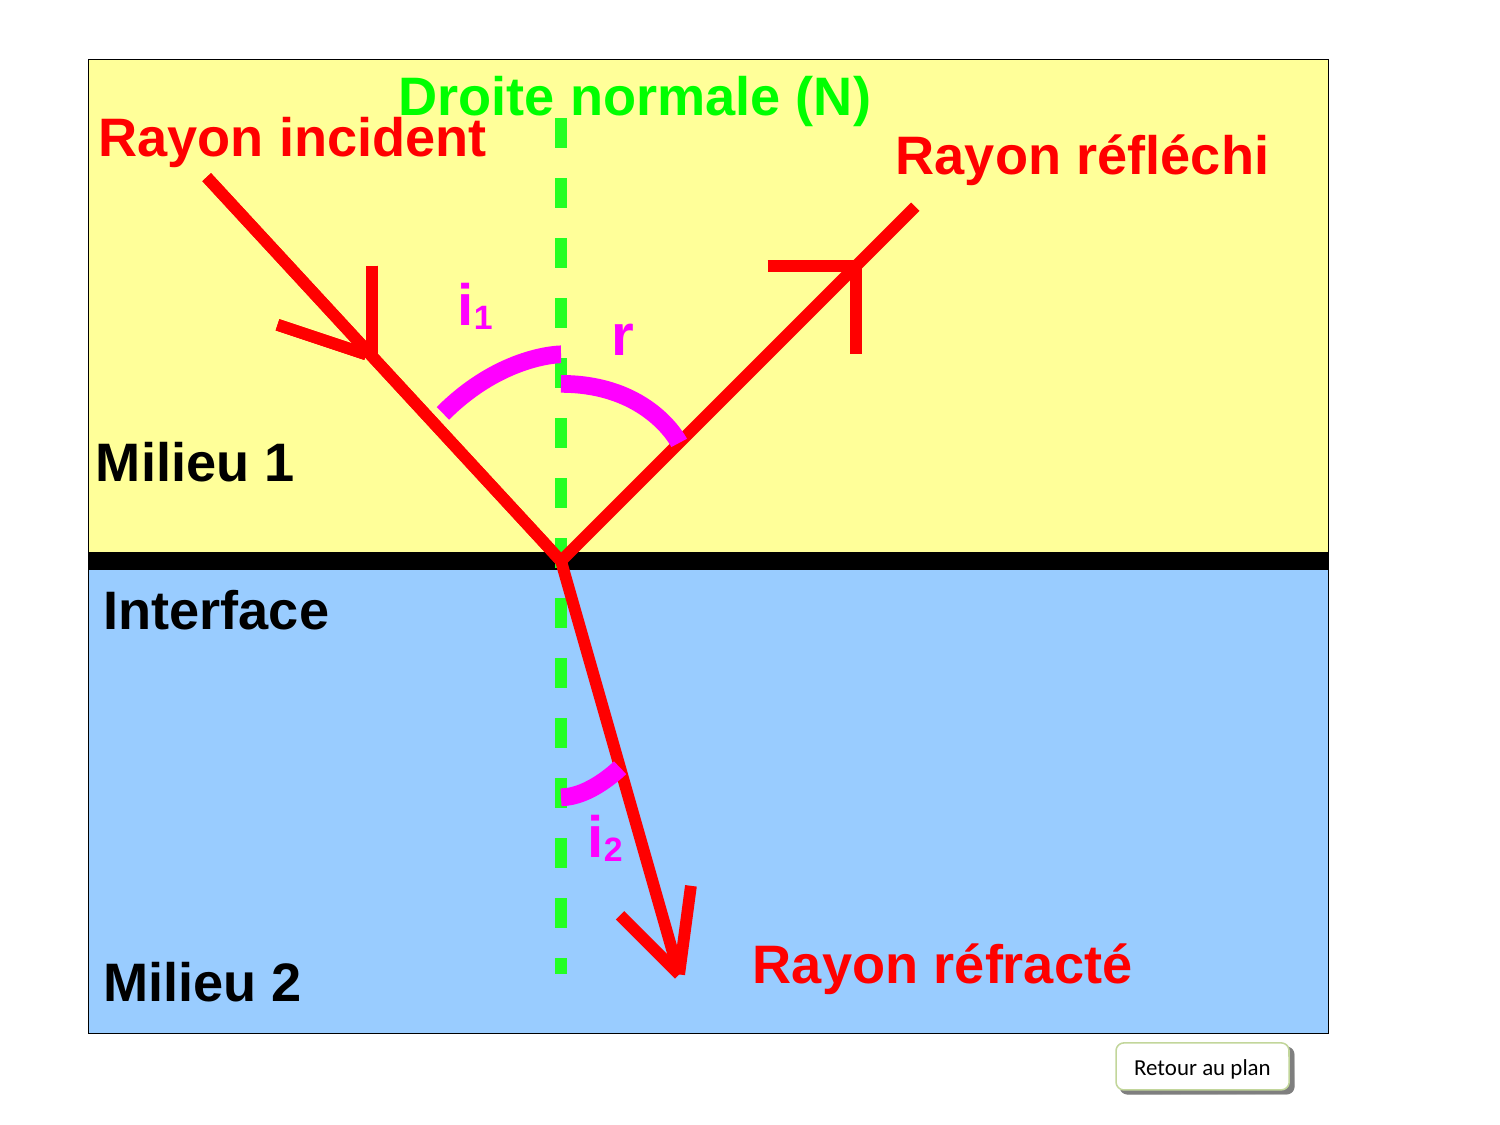

Droite normale (N)
Rayon incident
Rayon réfléchi
i1
r
Milieu 1
Interface
i2
Rayon réfracté
Milieu 2
Retour au plan